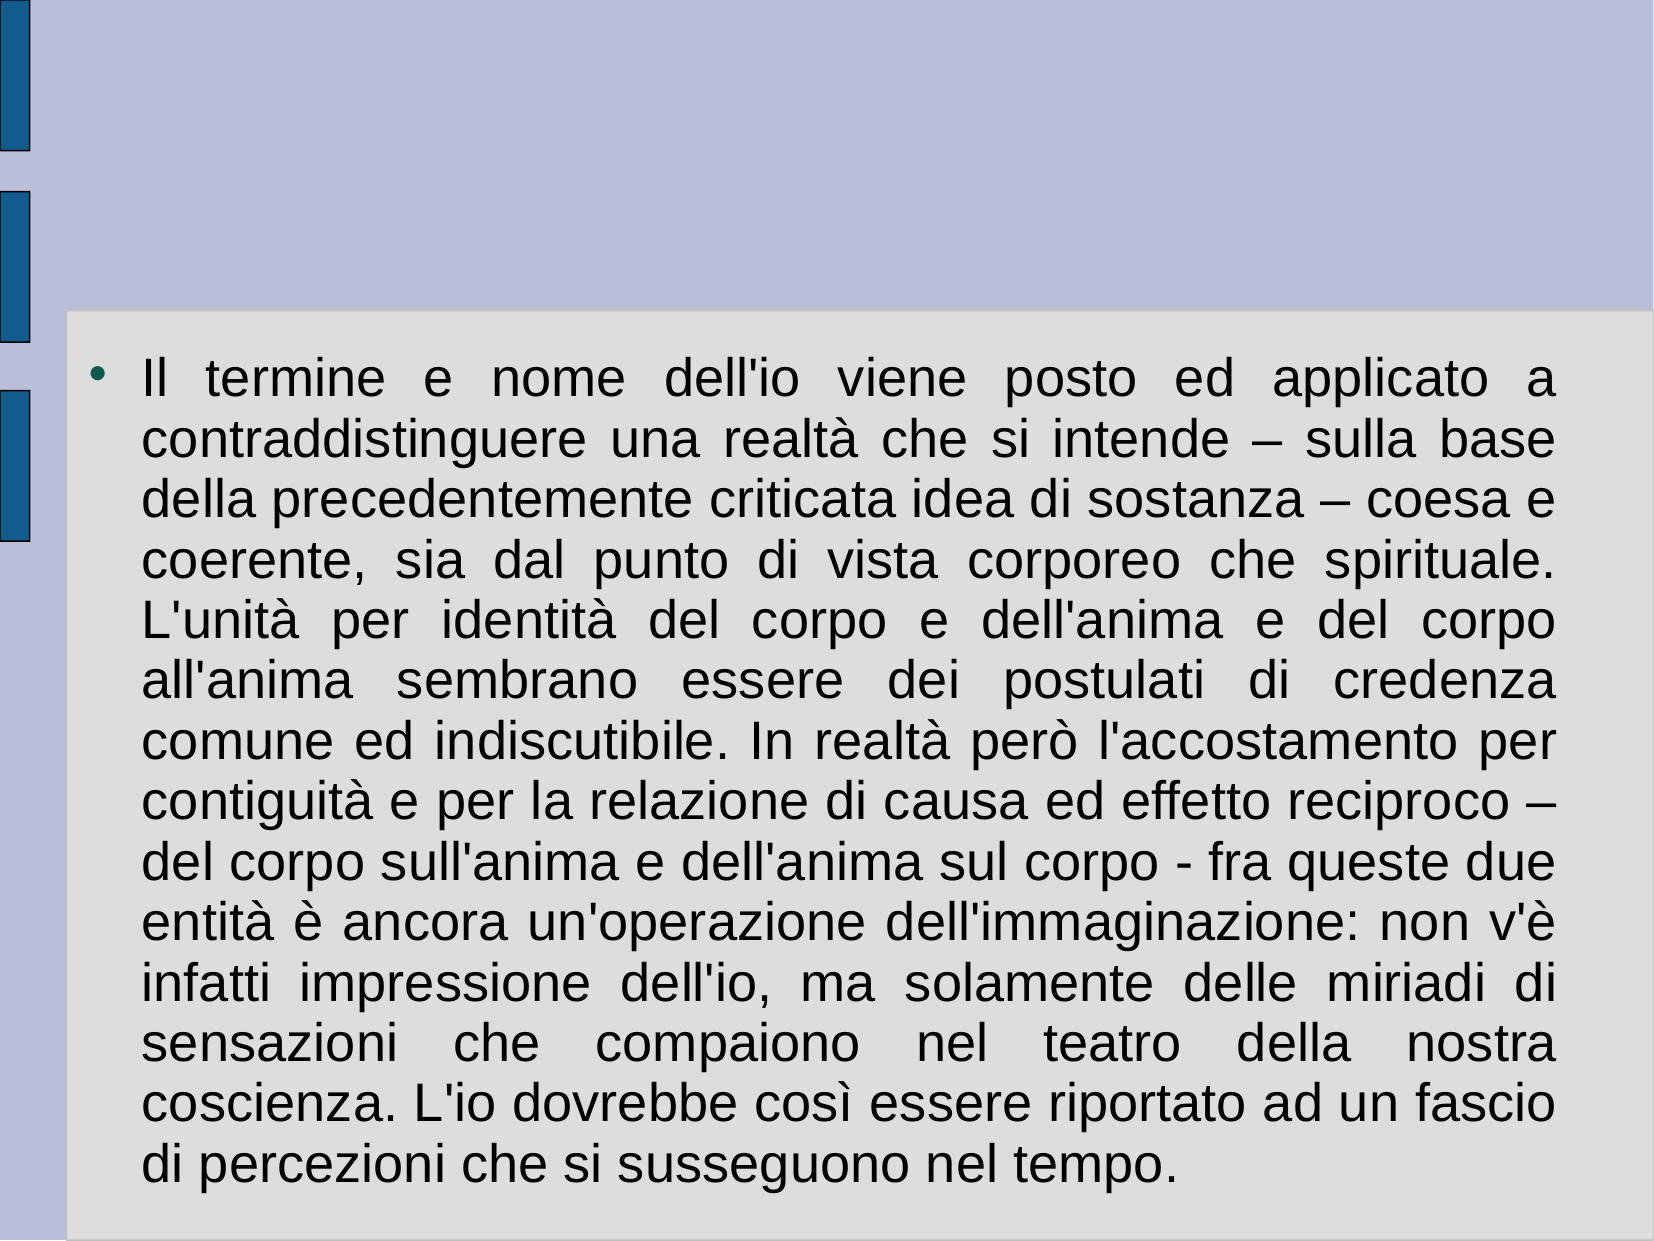

#
Il termine e nome dell'io viene posto ed applicato a contraddistinguere una realtà che si intende – sulla base della precedentemente criticata idea di sostanza – coesa e coerente, sia dal punto di vista corporeo che spirituale. L'unità per identità del corpo e dell'anima e del corpo all'anima sembrano essere dei postulati di credenza comune ed indiscutibile. In realtà però l'accostamento per contiguità e per la relazione di causa ed effetto reciproco – del corpo sull'anima e dell'anima sul corpo - fra queste due entità è ancora un'operazione dell'immaginazione: non v'è infatti impressione dell'io, ma solamente delle miriadi di sensazioni che compaiono nel teatro della nostra coscienza. L'io dovrebbe così essere riportato ad un fascio di percezioni che si susseguono nel tempo.